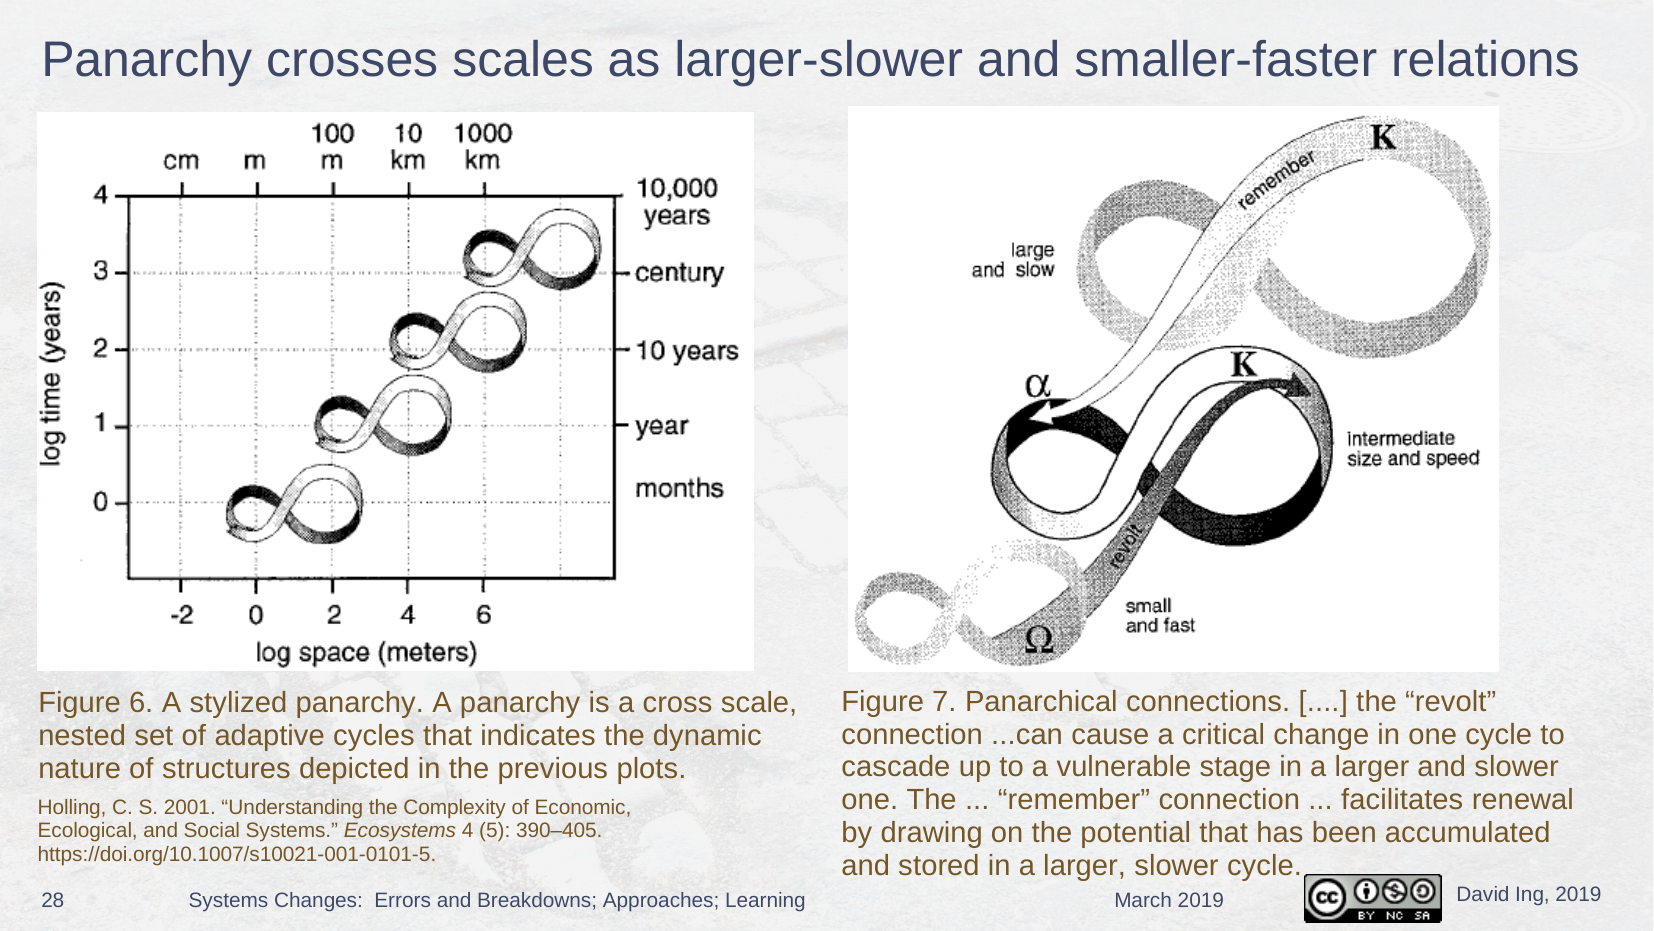

# Panarchy crosses scales as larger-slower and smaller-faster relations
Figure 7. Panarchical connections. [....] the “revolt” connection ...can cause a critical change in one cycle to cascade up to a vulnerable stage in a larger and slower one. The ... “remember” connection ... facilitates renewal by drawing on the potential that has been accumulated and stored in a larger, slower cycle.
Figure 6. A stylized panarchy. A panarchy is a cross scale, nested set of adaptive cycles that indicates the dynamic nature of structures depicted in the previous plots.
Holling, C. S. 2001. “Understanding the Complexity of Economic, Ecological, and Social Systems.” Ecosystems 4 (5): 390–405. https://doi.org/10.1007/s10021-001-0101-5.
Systems Changes: Errors and Breakdowns; Approaches; Learning
March 2019